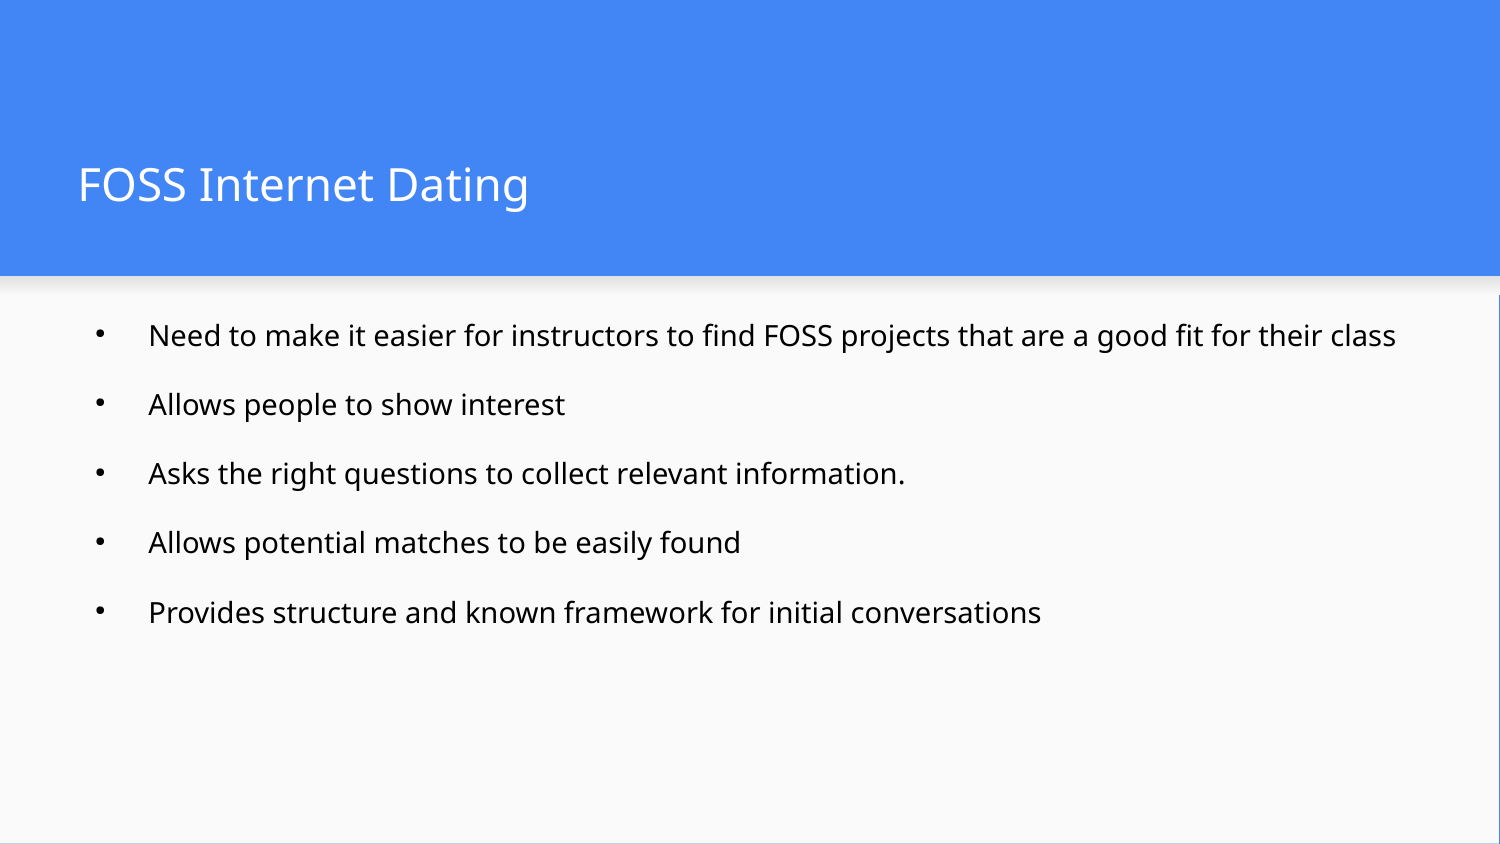

# FOSS Internet Dating
Need to make it easier for instructors to find FOSS projects that are a good fit for their class
Allows people to show interest
Asks the right questions to collect relevant information.
Allows potential matches to be easily found
Provides structure and known framework for initial conversations